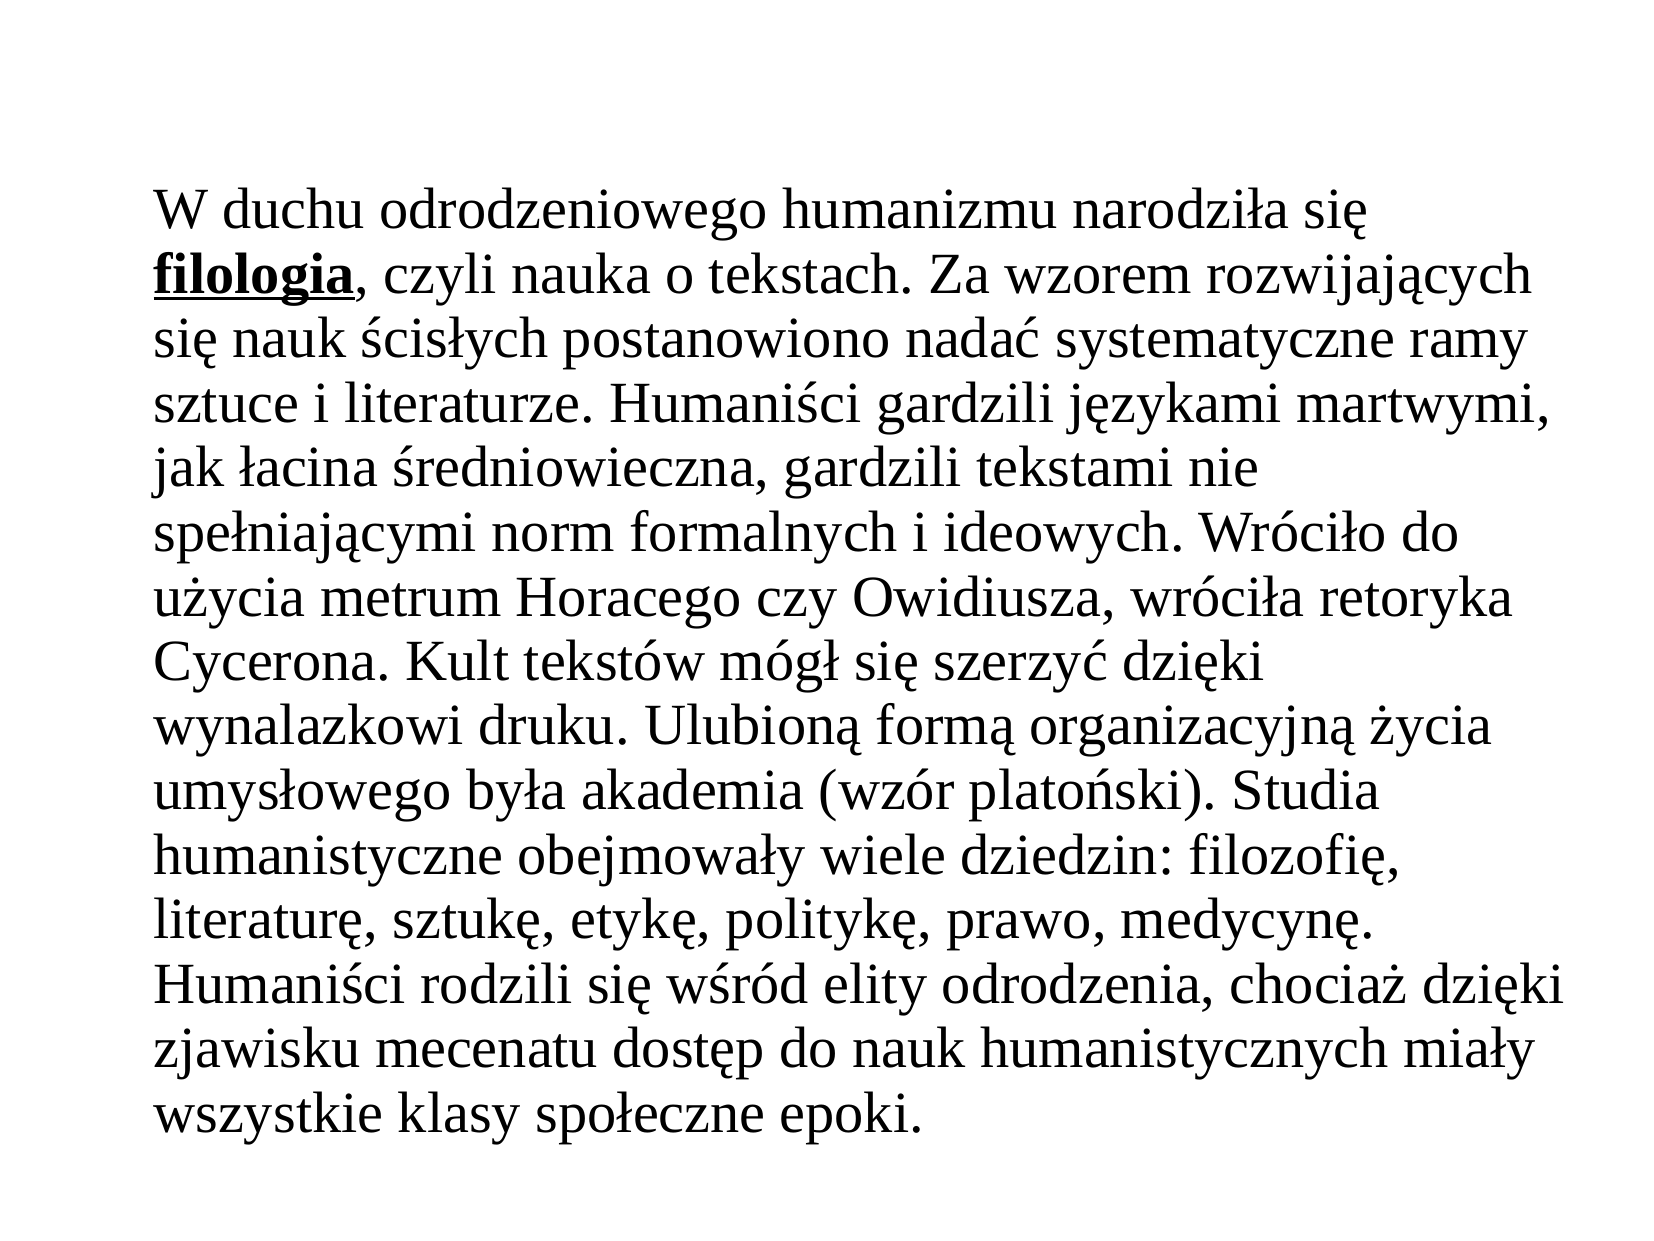

#
W duchu odrodzeniowego humanizmu narodziła się filologia, czyli nauka o tekstach. Za wzorem rozwijających się nauk ścisłych postanowiono nadać systematyczne ramy sztuce i literaturze. Humaniści gardzili językami martwymi, jak łacina średniowieczna, gardzili tekstami nie spełniającymi norm formalnych i ideowych. Wróciło do użycia metrum Horacego czy Owidiusza, wróciła retoryka Cycerona. Kult tekstów mógł się szerzyć dzięki wynalazkowi druku. Ulubioną formą organizacyjną życia umysłowego była akademia (wzór platoński). Studia humanistyczne obejmowały wiele dziedzin: filozofię, literaturę, sztukę, etykę, politykę, prawo, medycynę. Humaniści rodzili się wśród elity odrodzenia, chociaż dzięki zjawisku mecenatu dostęp do nauk humanistycznych miały wszystkie klasy społeczne epoki.